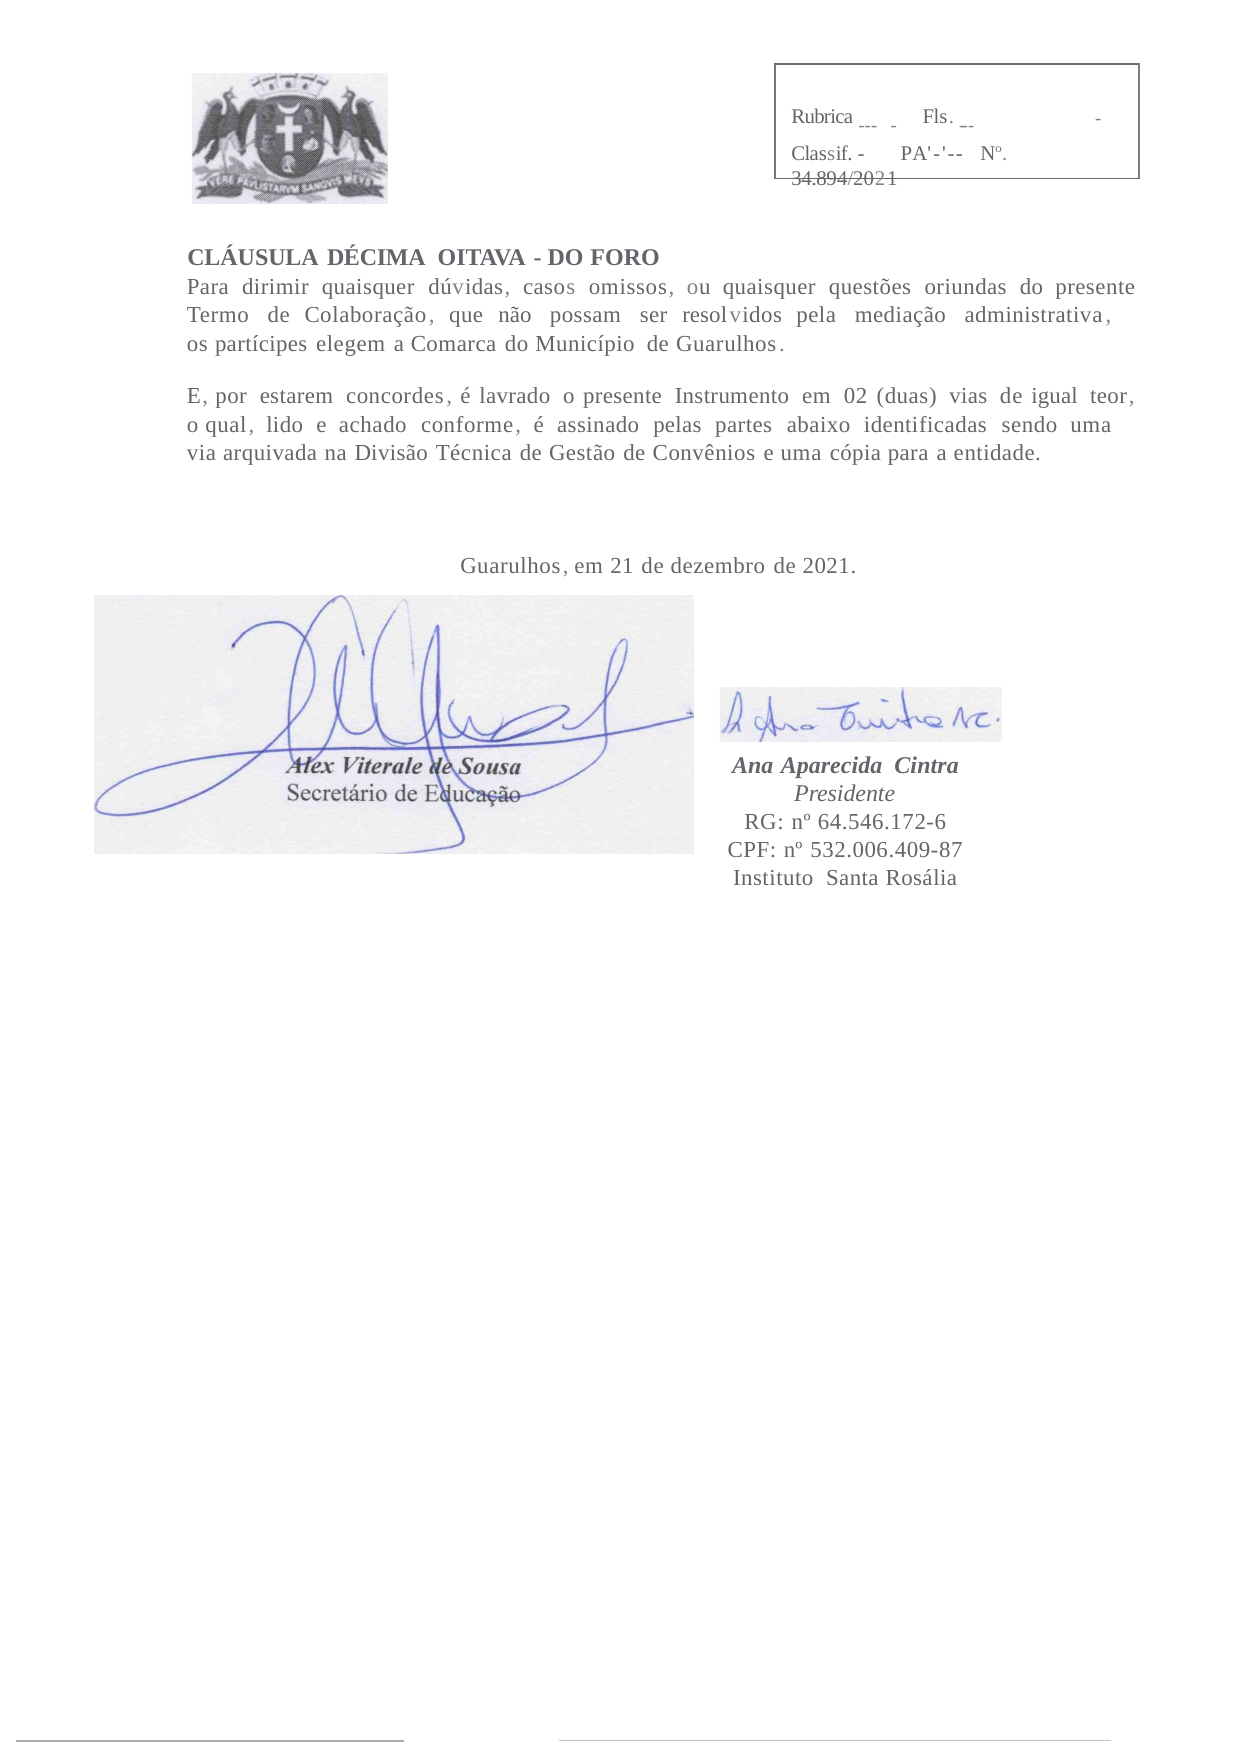

Rubrica ---- Fls. ---
-
Classif. - PA'-'-- Nº. 34.894/2021
CLÁUSULA DÉCIMA OITAVA - DO FORO
Para dirimir quaisquer dúvidas, casos omissos, ou quaisquer questões oriundas do presente Termo de Colaboração, que não possam ser resolvidos pela mediação administrativa, os partícipes elegem a Comarca do Município de Guarulhos.
E, por estarem concordes, é lavrado o presente Instrumento em 02 (duas) vias de igual teor, o qual, lido e achado conforme, é assinado pelas partes abaixo identificadas sendo uma via arquivada na Divisão Técnica de Gestão de Convênios e uma cópia para a entidade.
Guarulhos, em 21 de dezembro de 2021.
Ana Aparecida Cintra
Presidente
RG: nº 64.546.172-6
CPF: nº 532.006.409-87
Instituto Santa Rosália